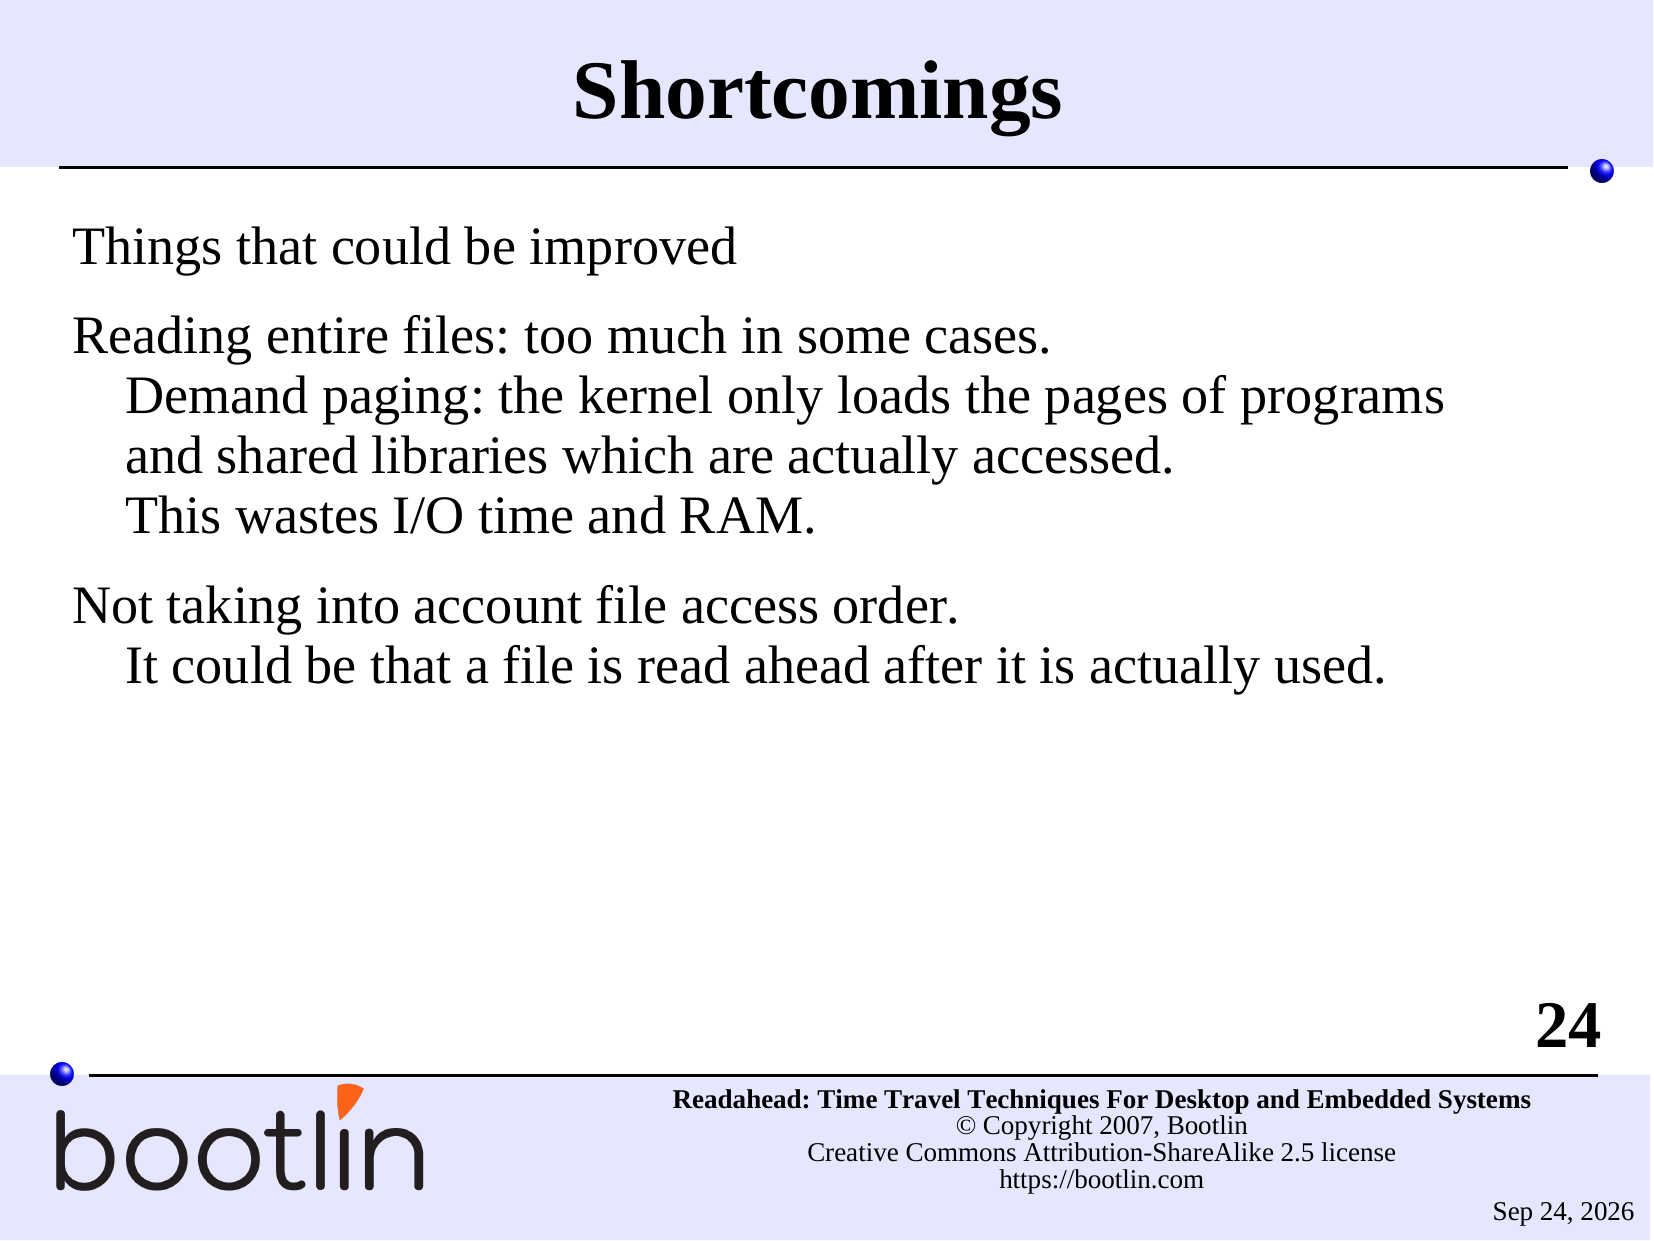

# Shortcomings
Things that could be improved
Reading entire files: too much in some cases.
Demand paging: the kernel only loads the pages of programs
and shared libraries which are actually accessed.
This wastes I/O time and RAM.
Not taking into account file access order.
It could be that a file is read ahead after it is actually used.